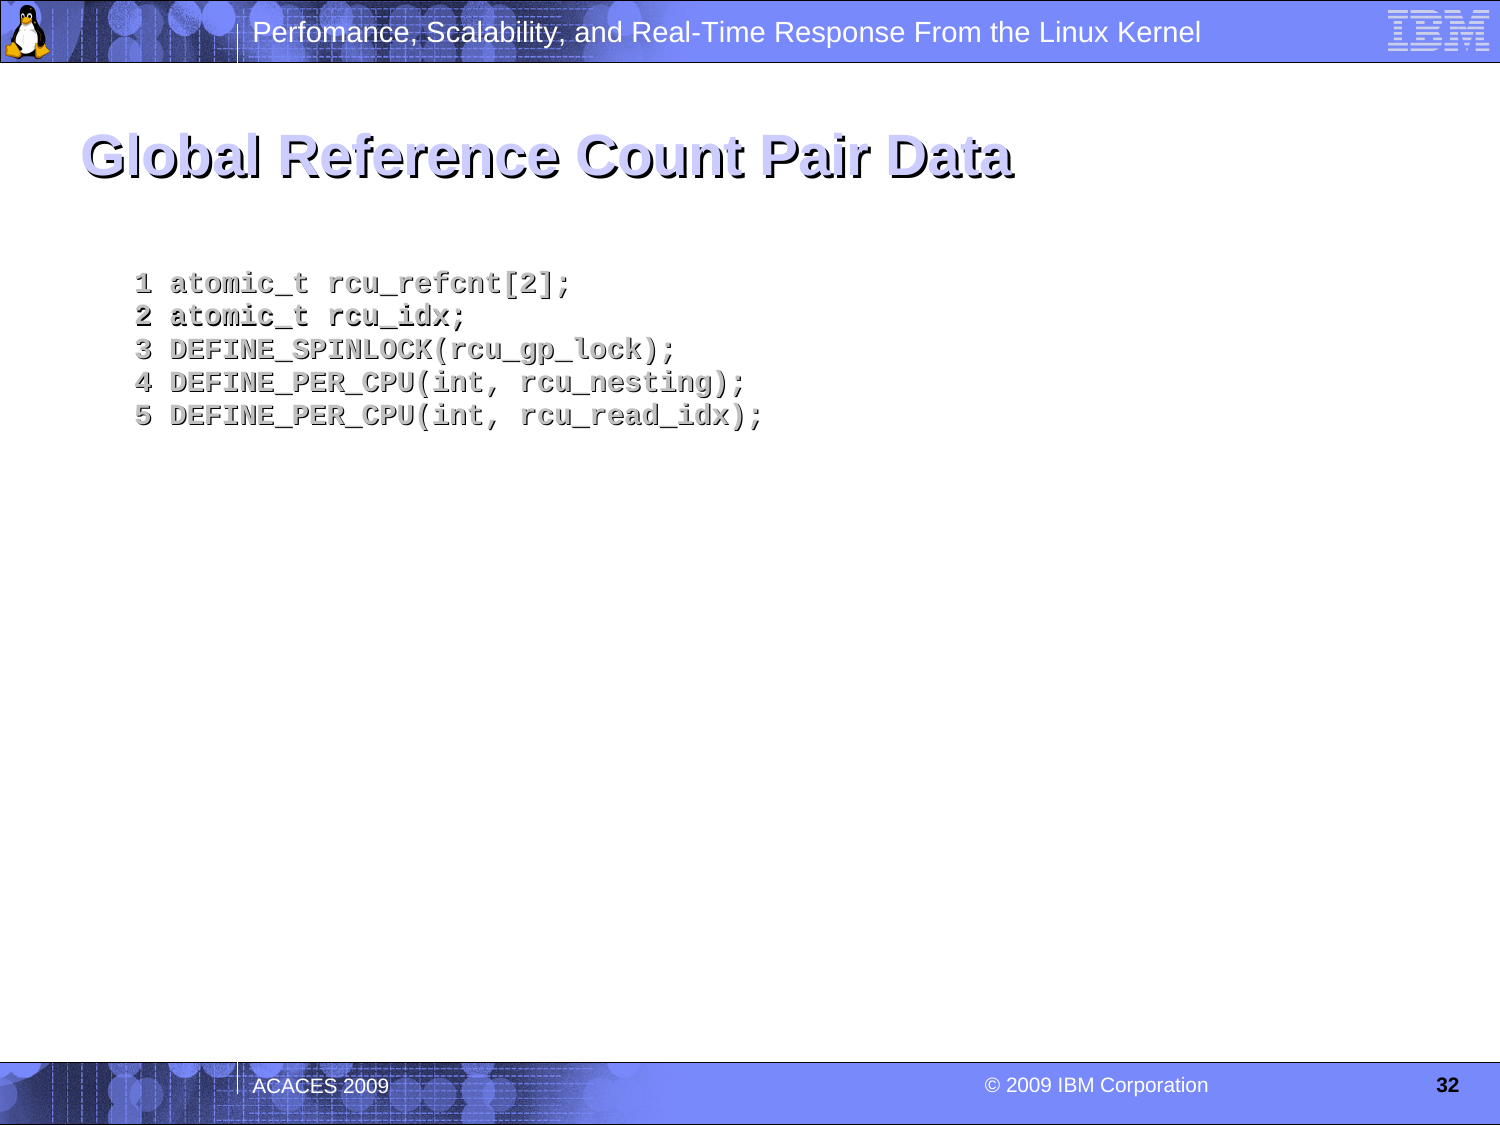

# Global Reference Count Pair Data
 1 atomic_t rcu_refcnt[2];
 2 atomic_t rcu_idx;
 3 DEFINE_SPINLOCK(rcu_gp_lock);
 4 DEFINE_PER_CPU(int, rcu_nesting);
 5 DEFINE_PER_CPU(int, rcu_read_idx);
32